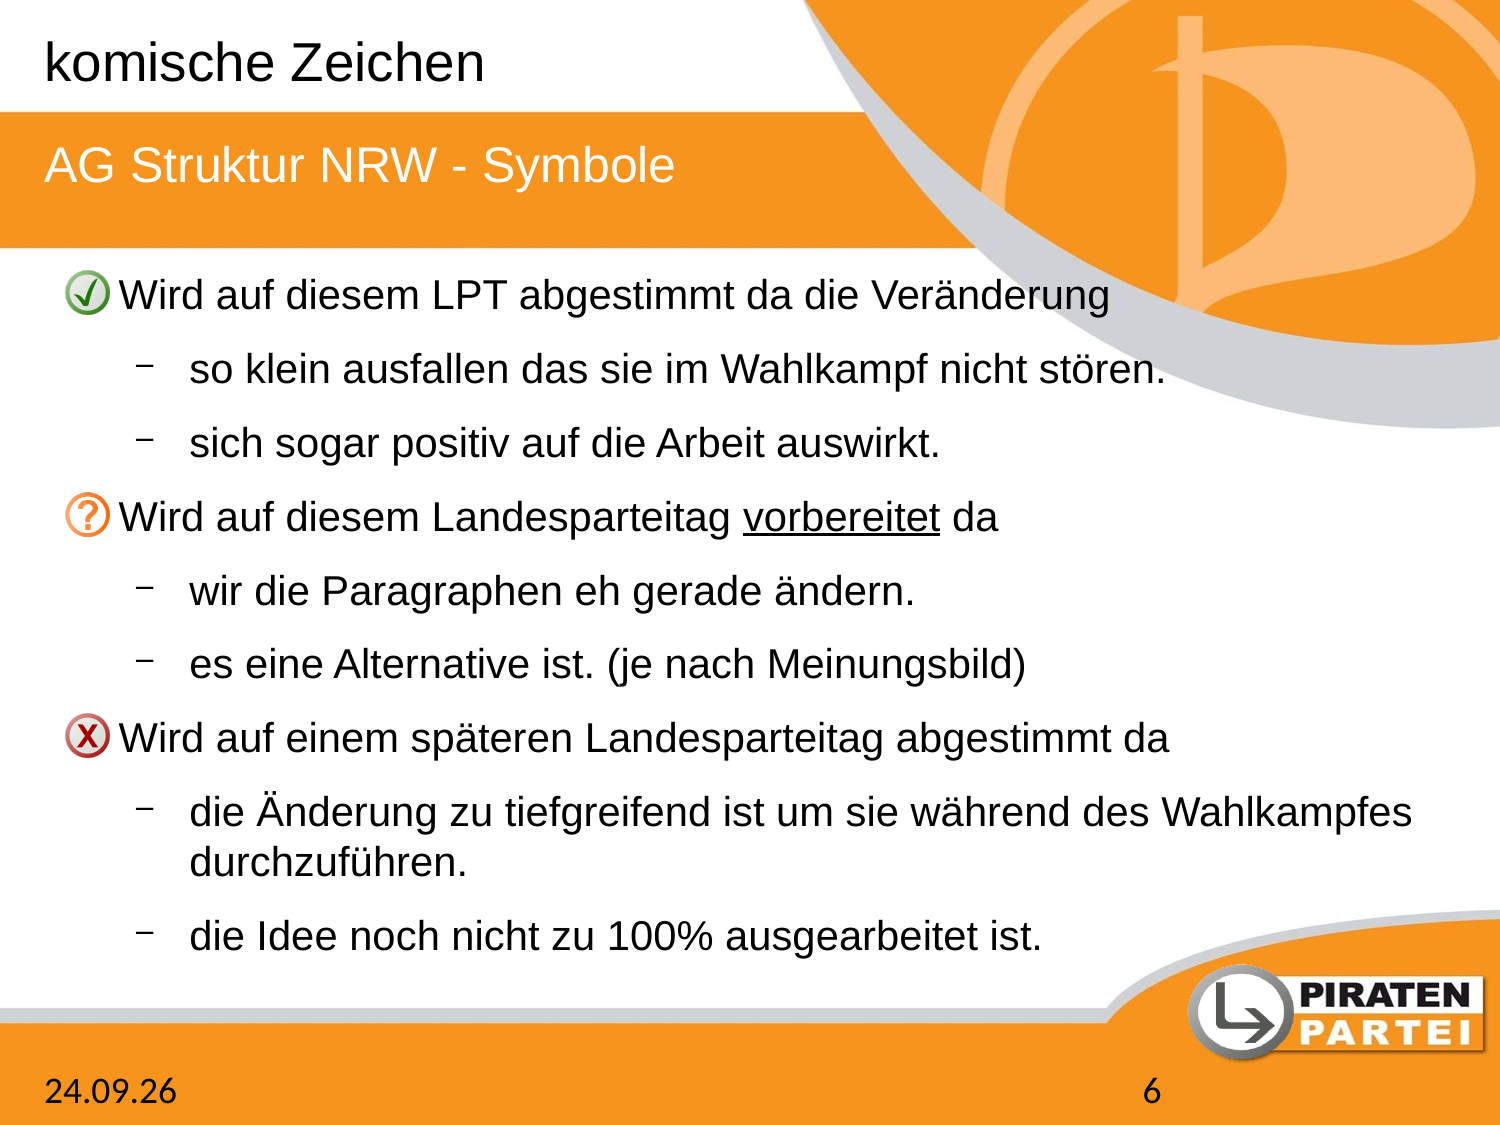

komische Zeichen
AG Struktur NRW - Symbole
# Wird auf diesem LPT abgestimmt da die Veränderung
so klein ausfallen das sie im Wahlkampf nicht stören.
sich sogar positiv auf die Arbeit auswirkt.
Wird auf diesem Landesparteitag vorbereitet da
wir die Paragraphen eh gerade ändern.
es eine Alternative ist. (je nach Meinungsbild)
Wird auf einem späteren Landesparteitag abgestimmt da
die Änderung zu tiefgreifend ist um sie während des Wahlkampfes durchzuführen.
die Idee noch nicht zu 100% ausgearbeitet ist.